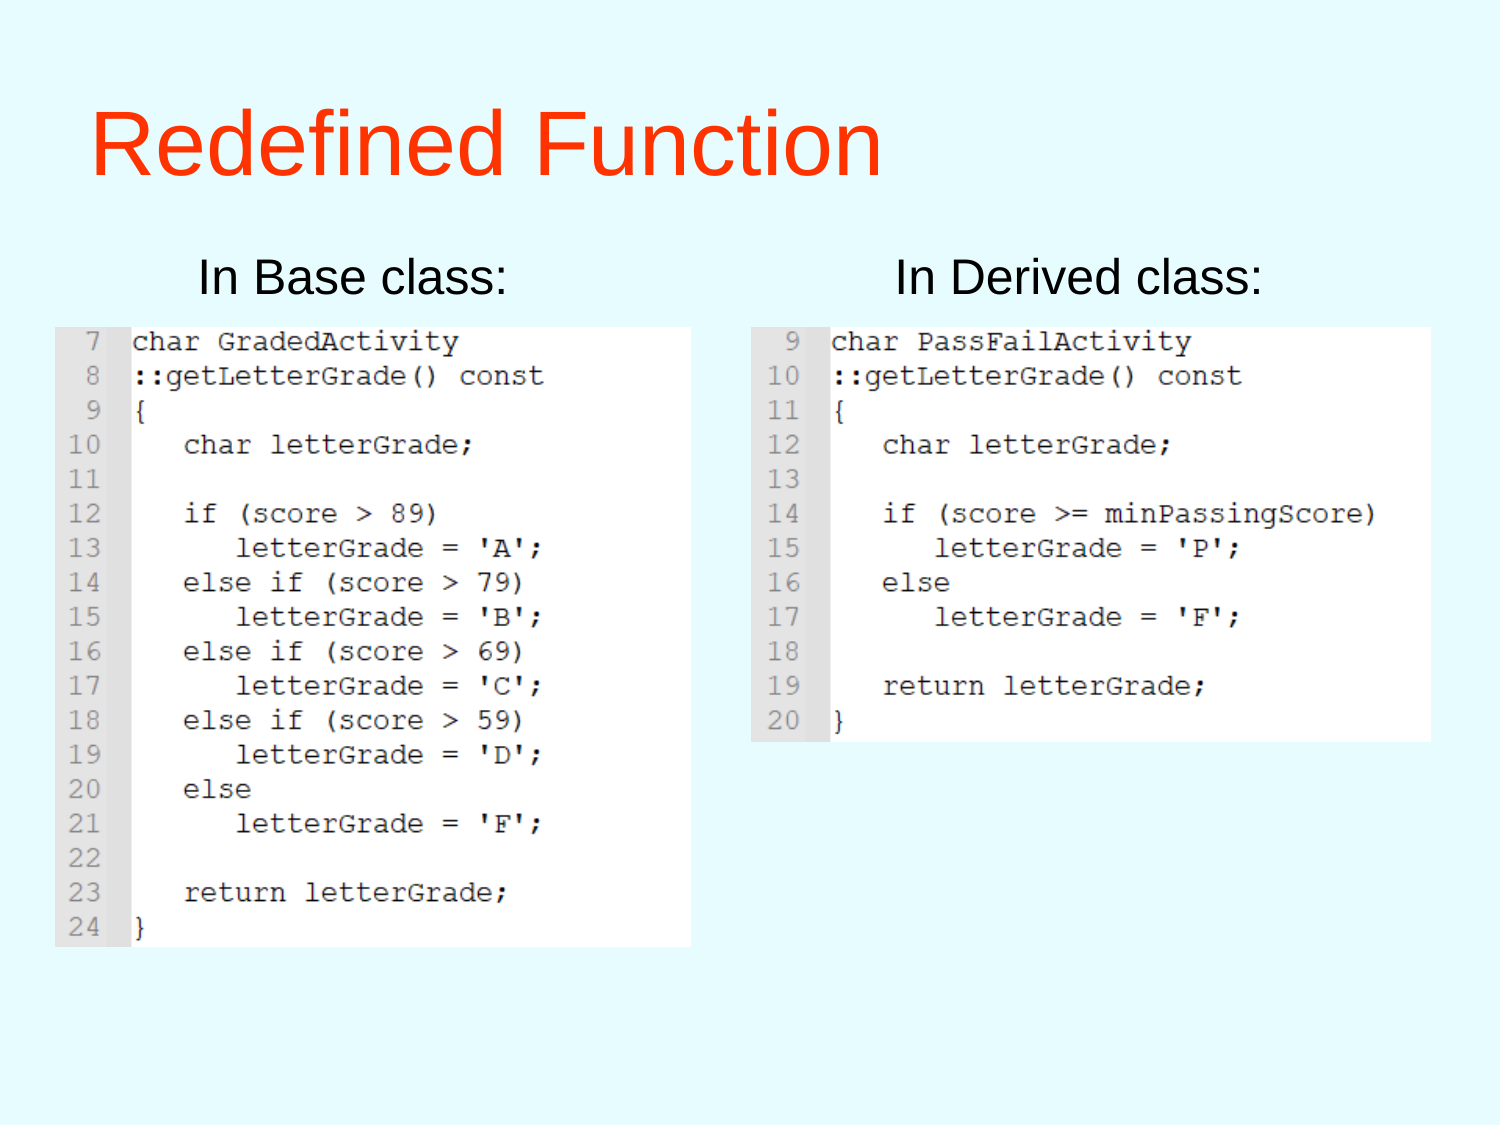

# Redefined Function
In Base class:
In Derived class: